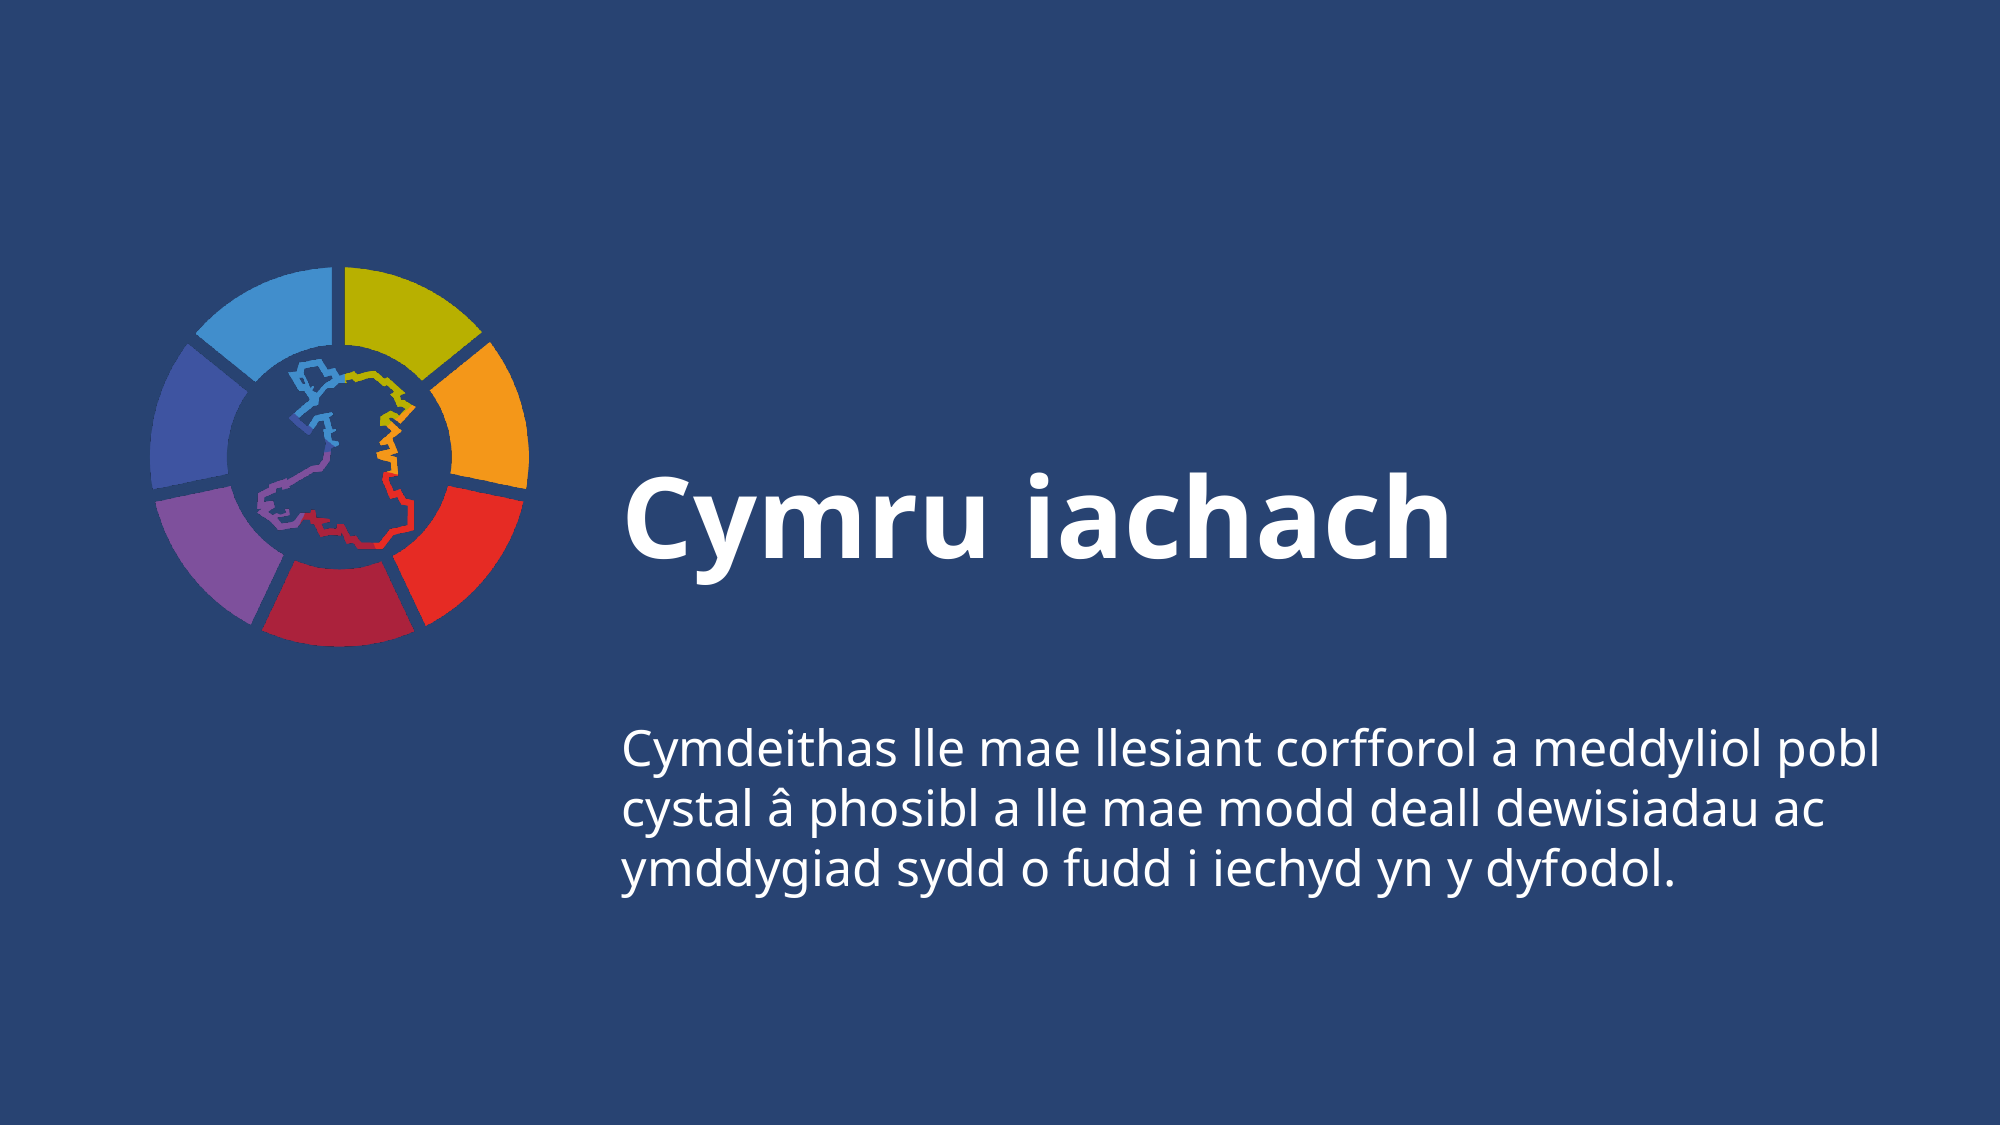

# Cymru iachach Cymdeithas lle mae llesiant corfforol a meddyliol pobl cystal â phosibl a lle mae modd deall dewisiadau ac ymddygiad sydd o fudd i iechyd yn y dyfodol.